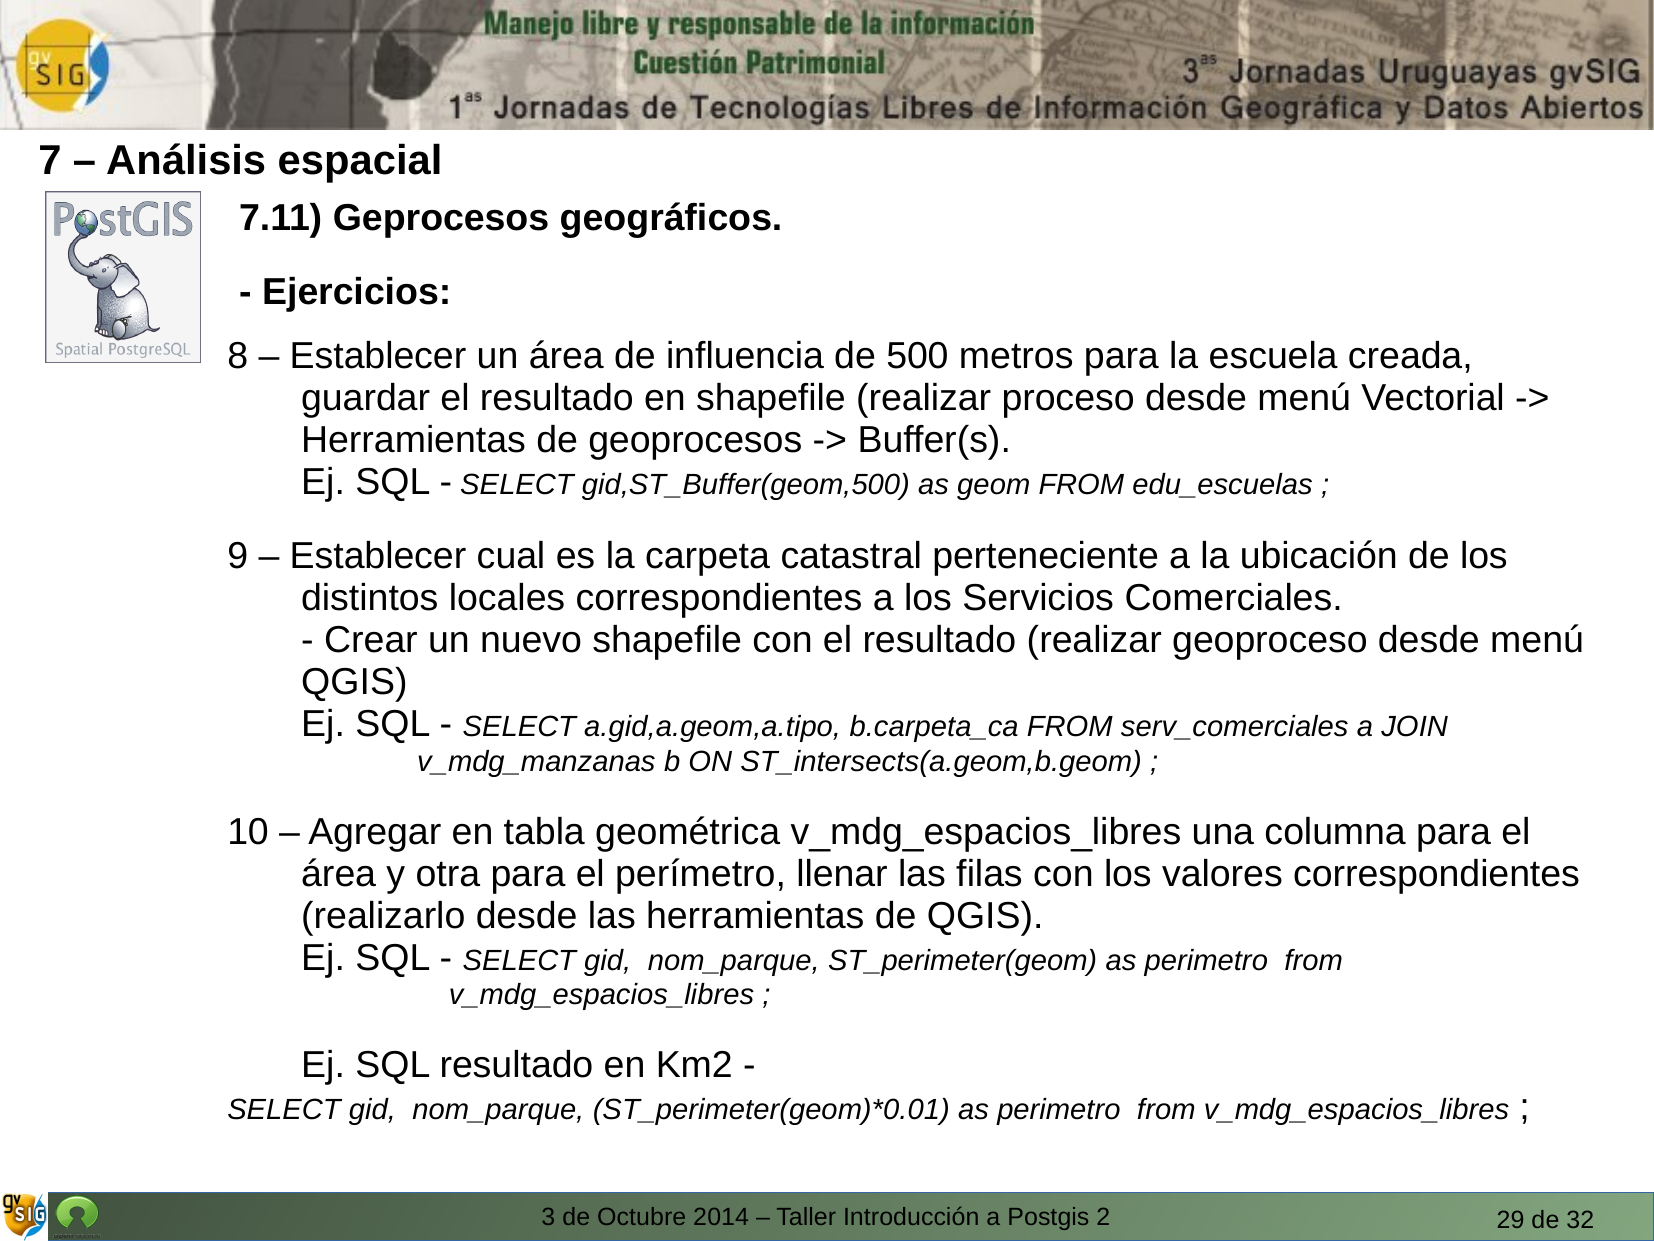

7 – Análisis espacial
7.11) Geprocesos geográficos.
- Ejercicios:
8 – Establecer un área de influencia de 500 metros para la escuela creada, 		guardar el resultado en shapefile (realizar proceso desde menú Vectorial -> 	Herramientas de geoprocesos -> Buffer(s).
	Ej. SQL - SELECT gid,ST_Buffer(geom,500) as geom FROM edu_escuelas ;
9 – Establecer cual es la carpeta catastral perteneciente a la ubicación de los 		distintos locales correspondientes a los Servicios Comerciales.
	- Crear un nuevo shapefile con el resultado (realizar geoproceso desde menú 	QGIS)
	Ej. SQL - SELECT a.gid,a.geom,a.tipo, b.carpeta_ca FROM serv_comerciales a JOIN
 v_mdg_manzanas b ON ST_intersects(a.geom,b.geom) ;
10 – Agregar en tabla geométrica v_mdg_espacios_libres una columna para el 		área y otra para el perímetro, llenar las filas con los valores correspondientes 	(realizarlo desde las herramientas de QGIS).
	Ej. SQL - SELECT gid, nom_parque, ST_perimeter(geom) as perimetro from
			v_mdg_espacios_libres ;
 	Ej. SQL resultado en Km2 -
SELECT gid, nom_parque, (ST_perimeter(geom)*0.01) as perimetro from v_mdg_espacios_libres ;
3 de Octubre 2014 – Taller Introducción a Postgis 2
 de 32